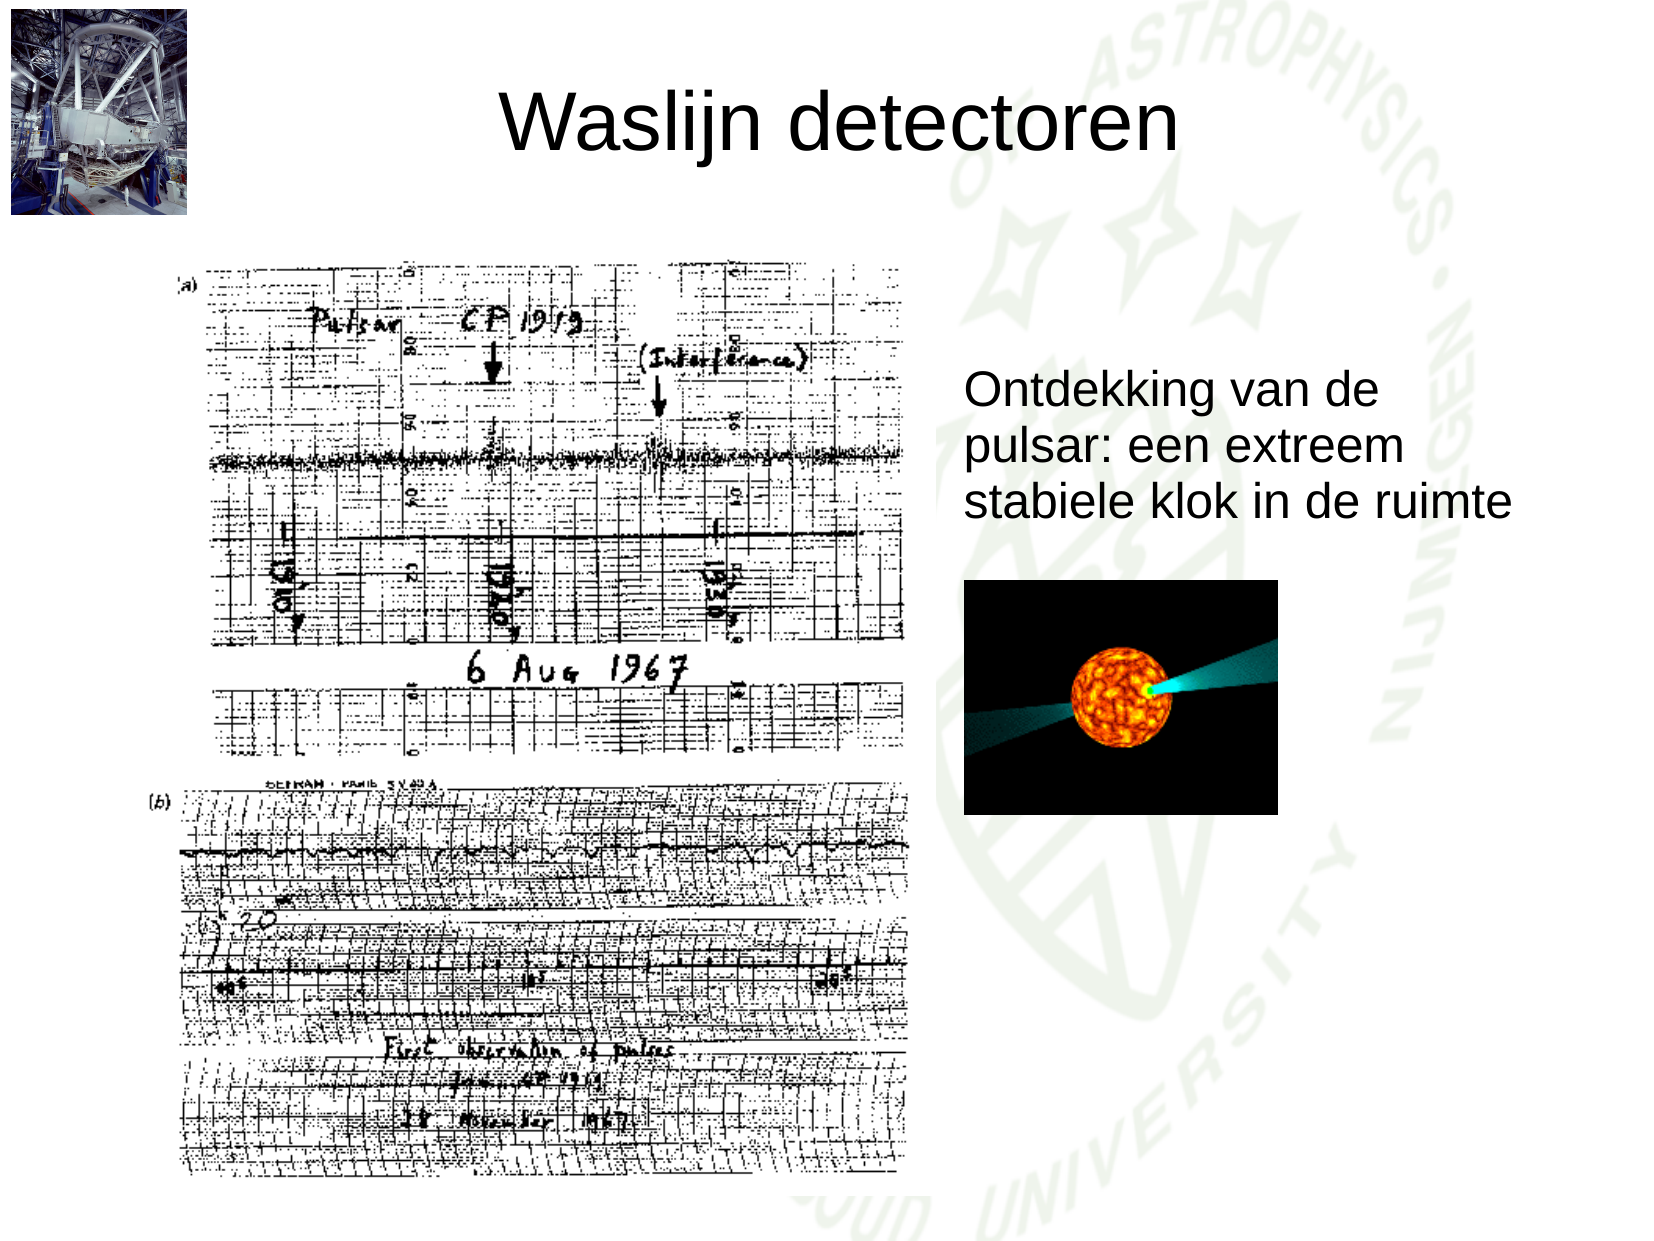

Waslijn detectoren
Ontdekking van de
pulsar: een extreem
stabiele klok in de ruimte